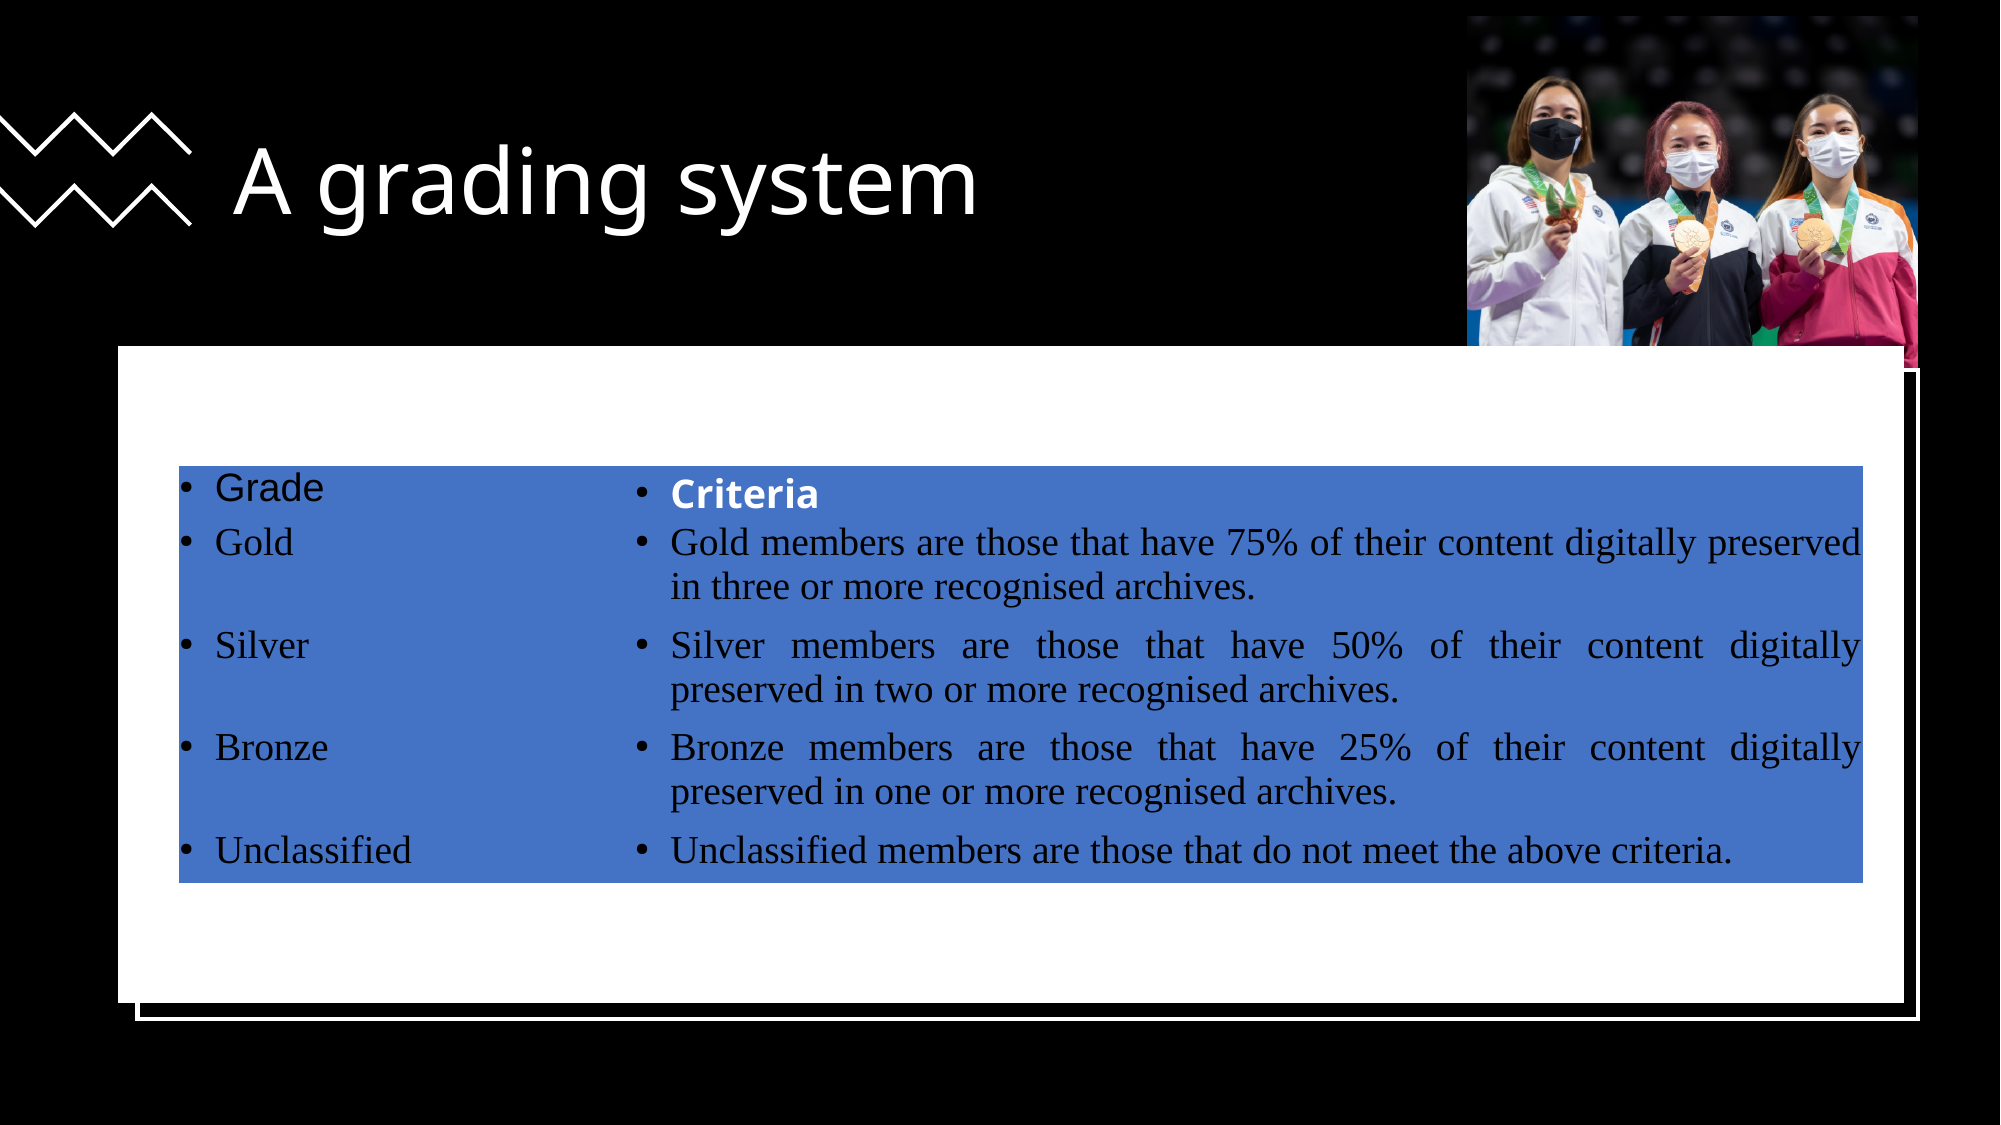

# A grading system
| Grade | Criteria |
| --- | --- |
| Gold | Gold members are those that have 75% of their content digitally preserved in three or more recognised archives. |
| Silver | Silver members are those that have 50% of their content digitally preserved in two or more recognised archives. |
| Bronze | Bronze members are those that have 25% of their content digitally preserved in one or more recognised archives. |
| Unclassified | Unclassified members are those that do not meet the above criteria. |